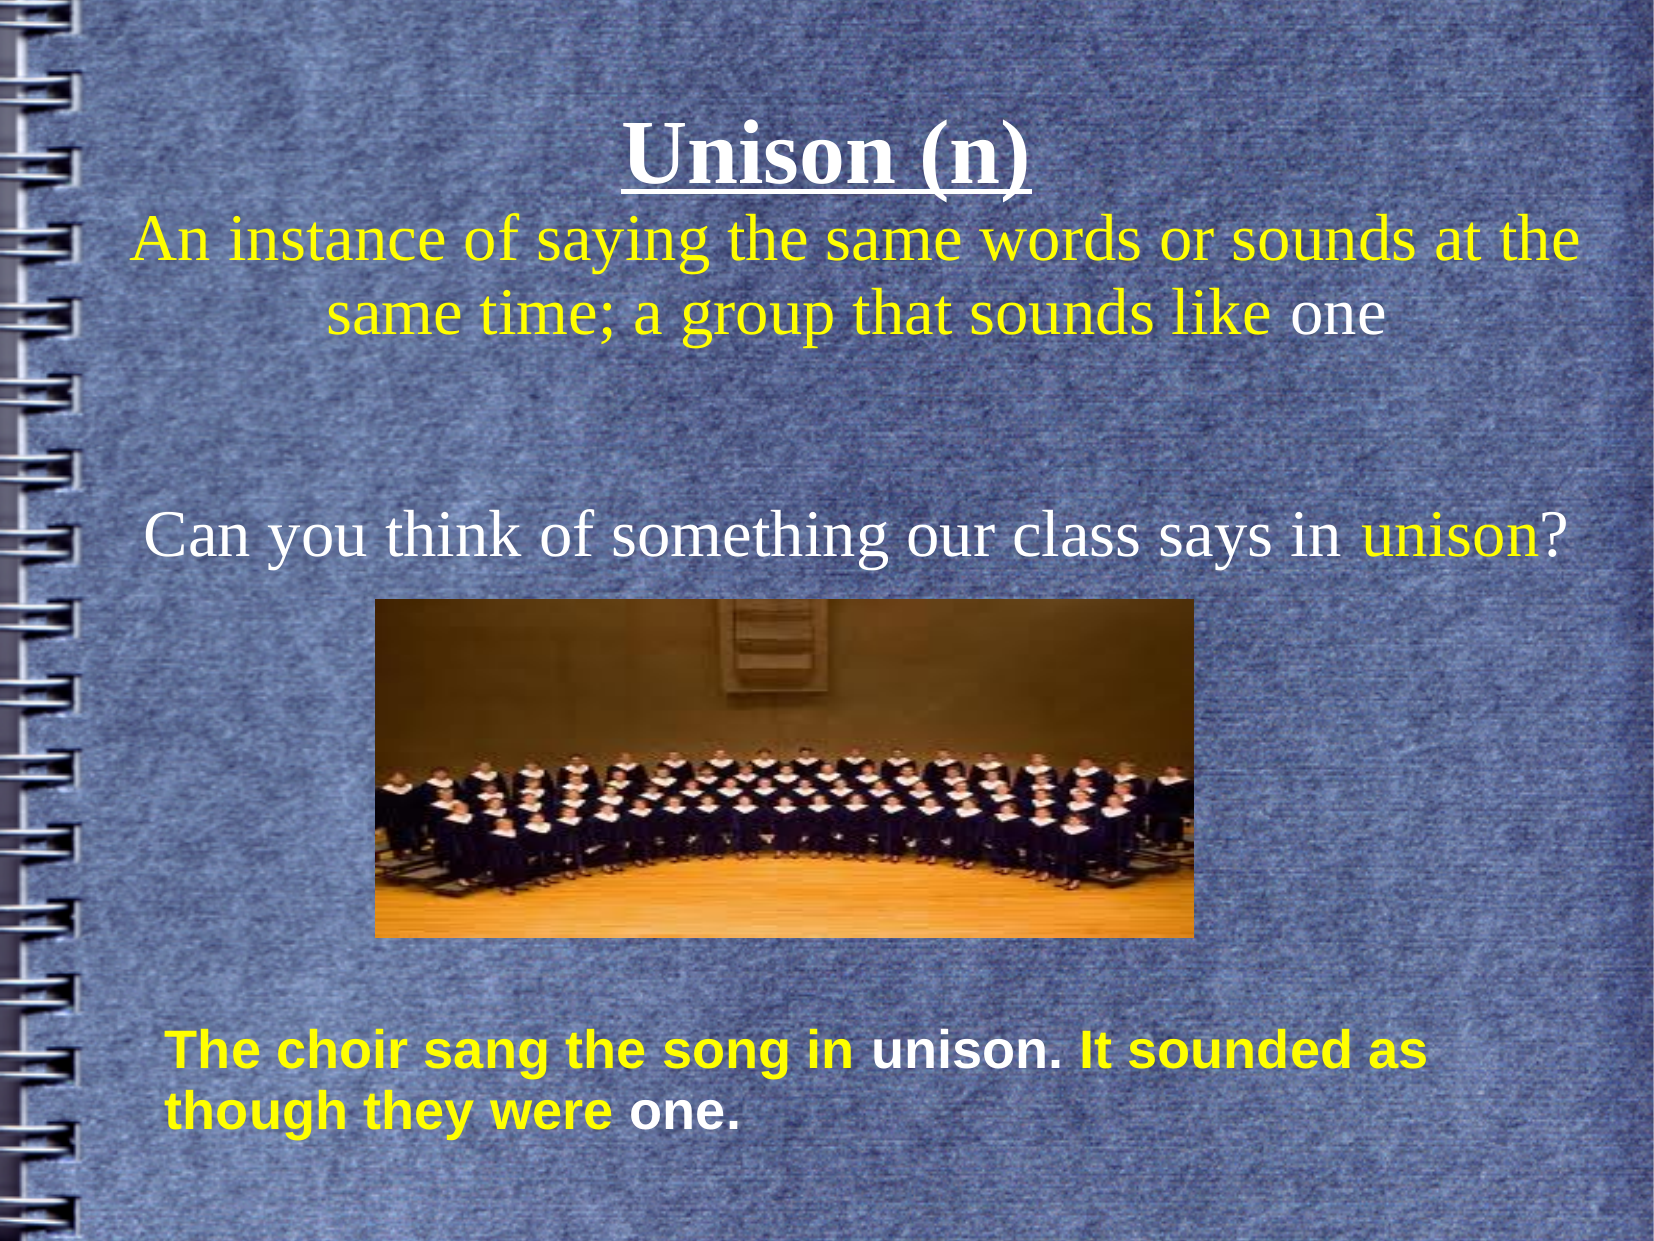

An instance of saying the same words or sounds at the same time; a group that sounds like one
Can you think of something our class says in unison?
# Unison (n)
The choir sang the song in unison. It sounded as though they were one.